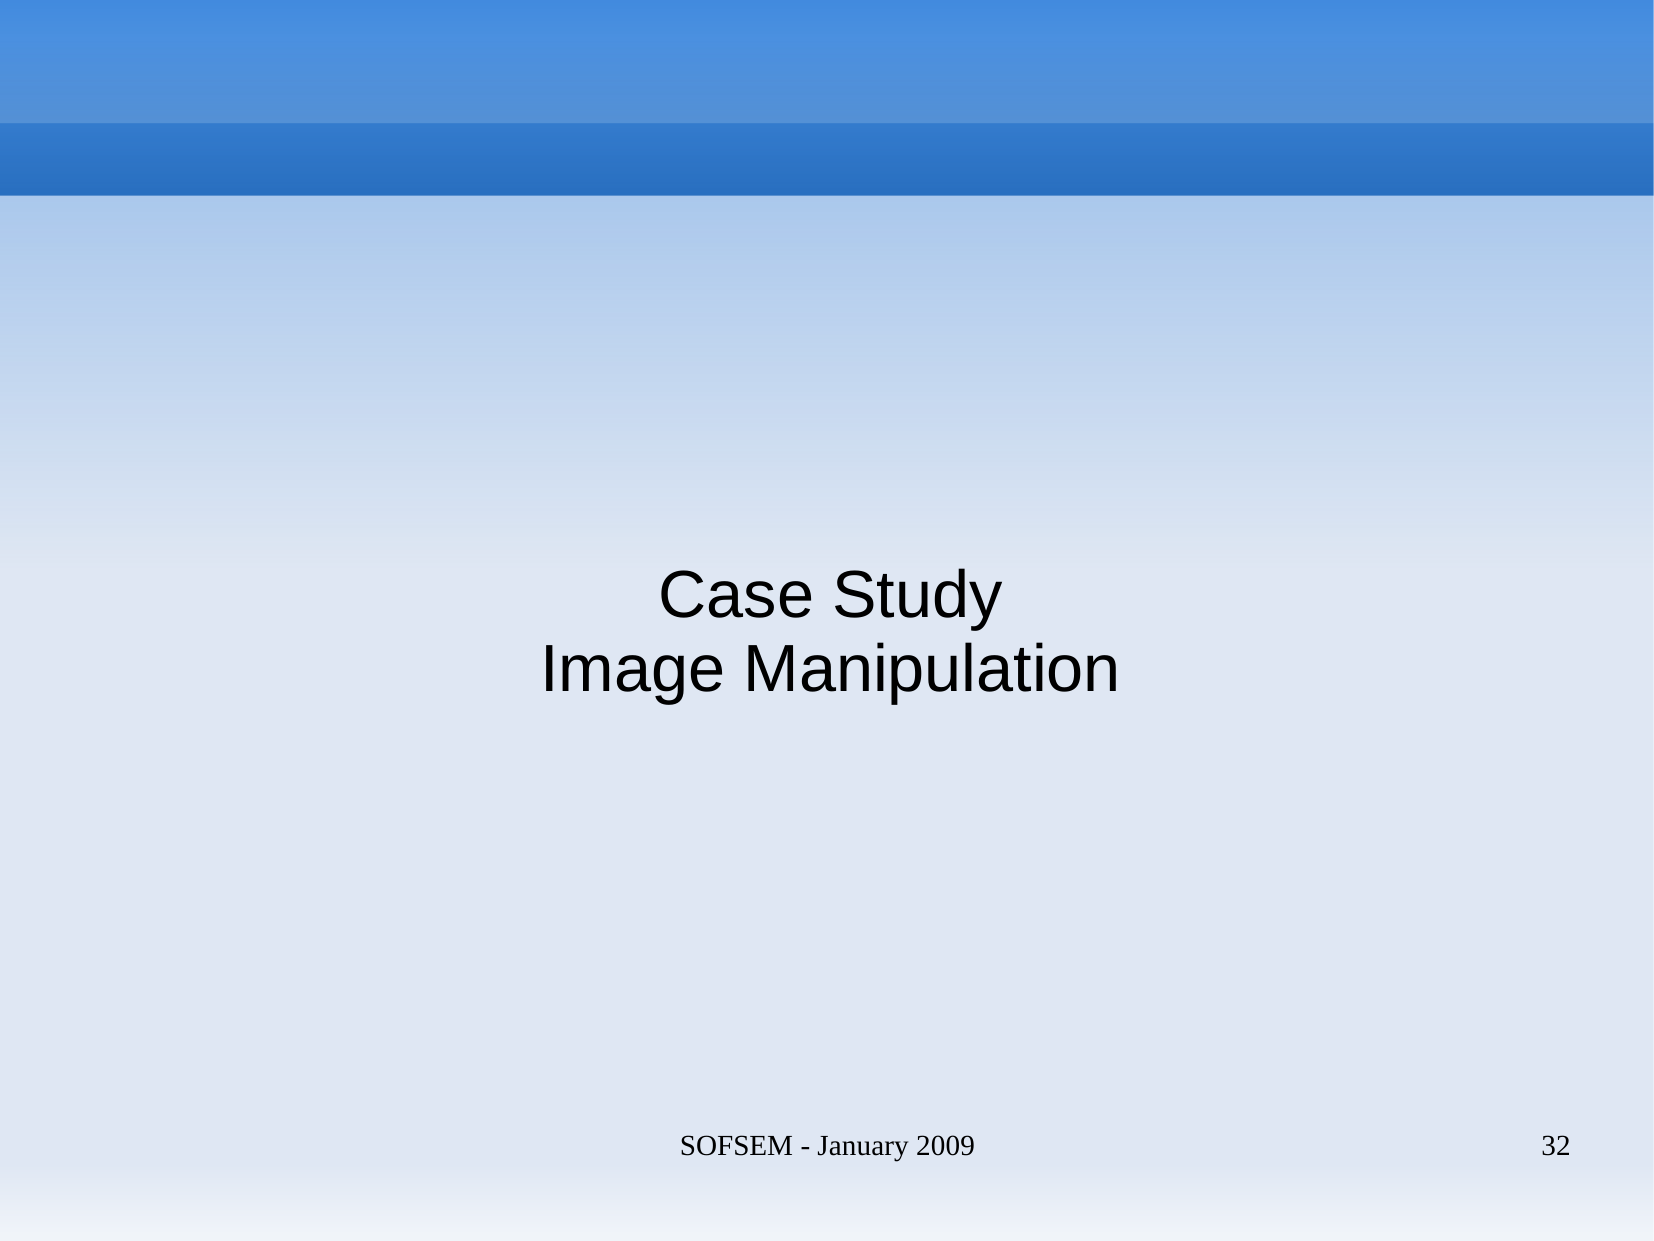

Case Study
Image Manipulation
SOFSEM - January 2009
32